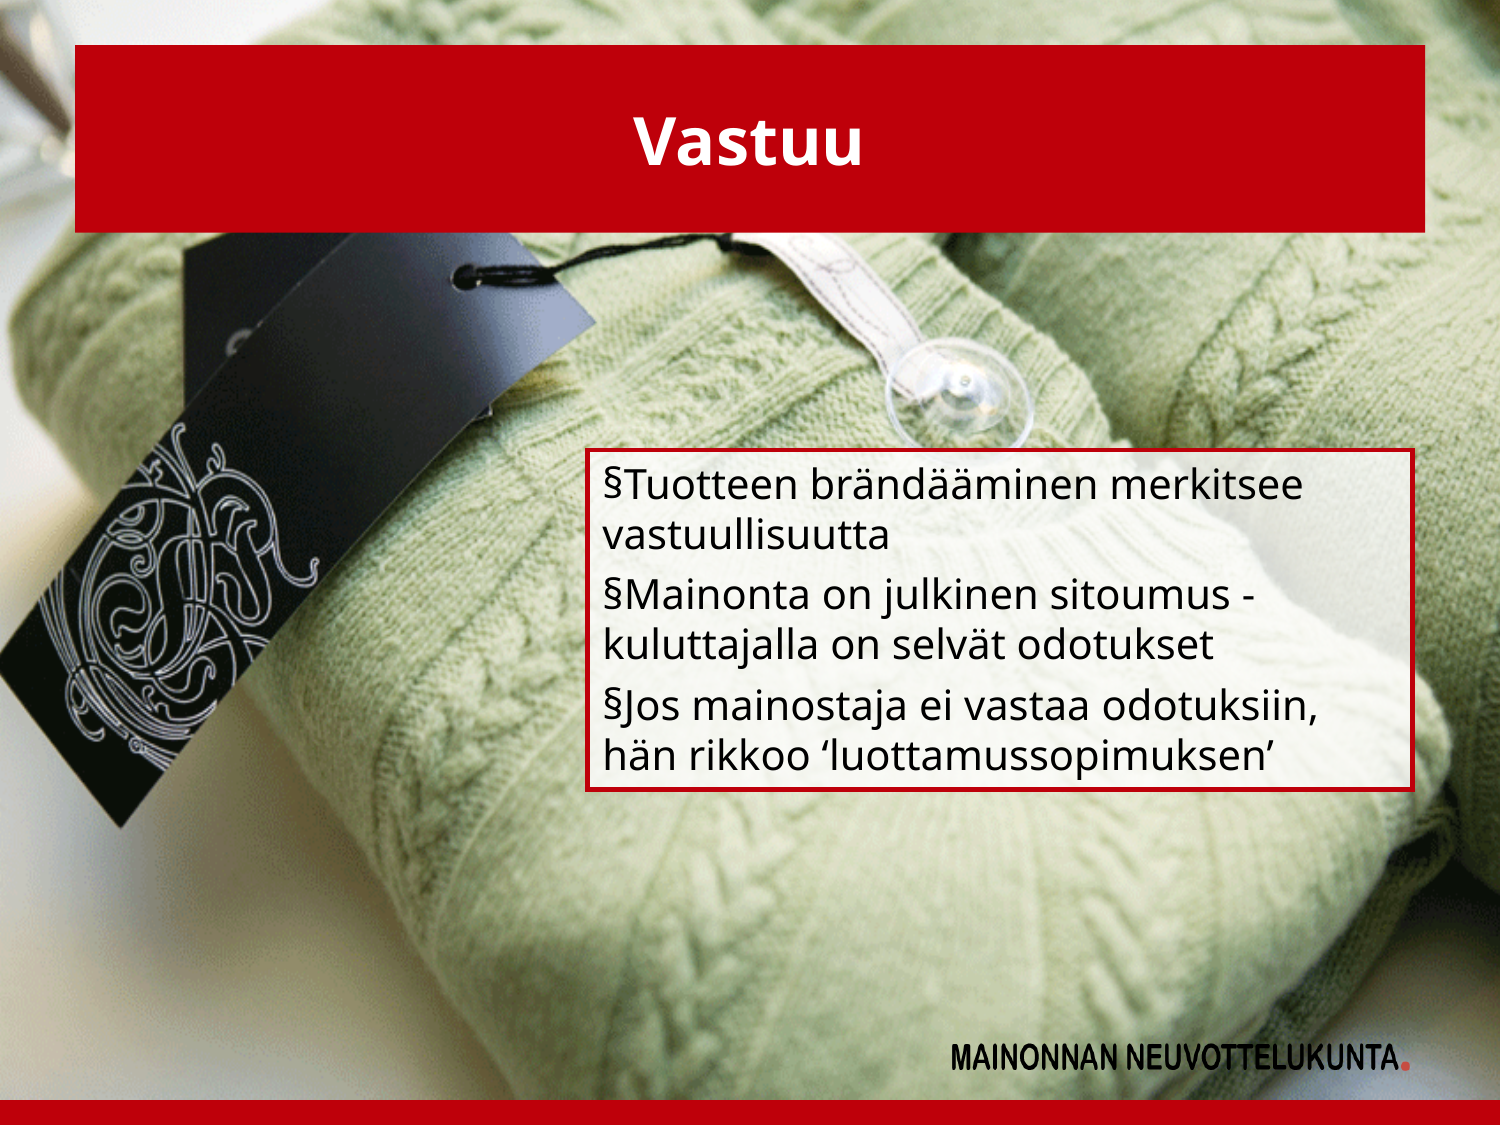

# Vastuu
Tuotteen brändääminen merkitsee vastuullisuutta
Mainonta on julkinen sitoumus - kuluttajalla on selvät odotukset
Jos mainostaja ei vastaa odotuksiin, hän rikkoo ‘luottamussopimuksen’